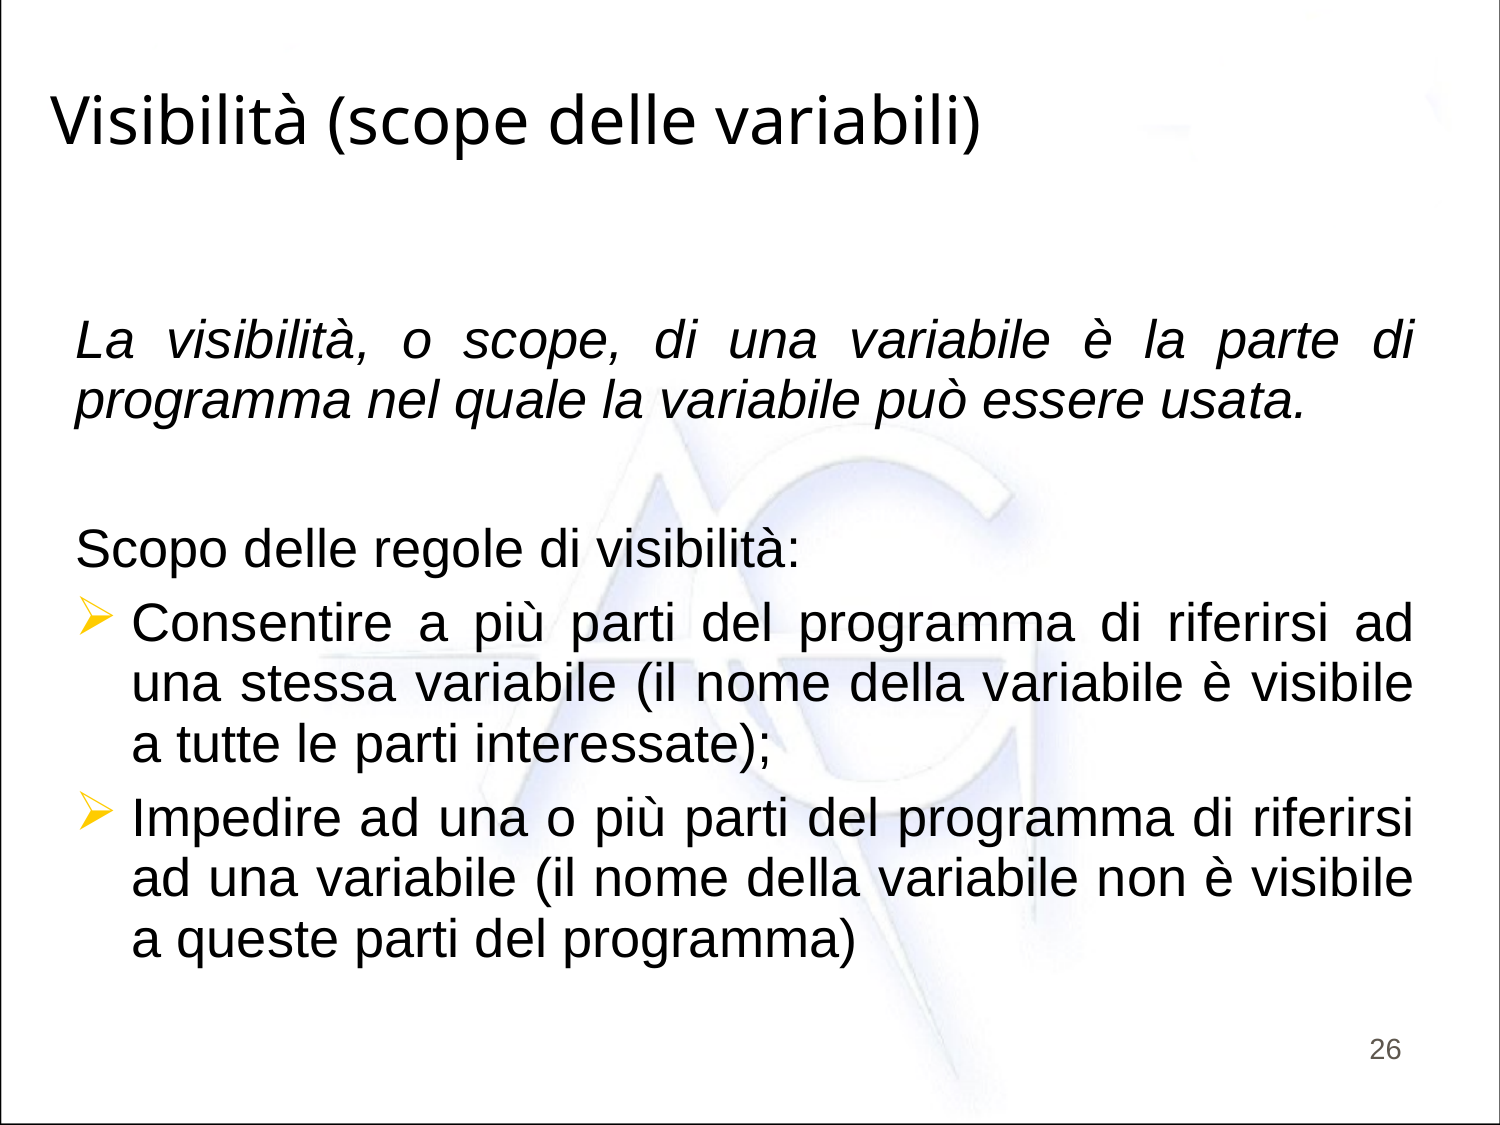

# Visibilità (scope delle variabili)
La visibilità, o scope, di una variabile è la parte di programma nel quale la variabile può essere usata.
Scopo delle regole di visibilità:
Consentire a più parti del programma di riferirsi ad una stessa variabile (il nome della variabile è visibile a tutte le parti interessate);
Impedire ad una o più parti del programma di riferirsi ad una variabile (il nome della variabile non è visibile a queste parti del programma)
26